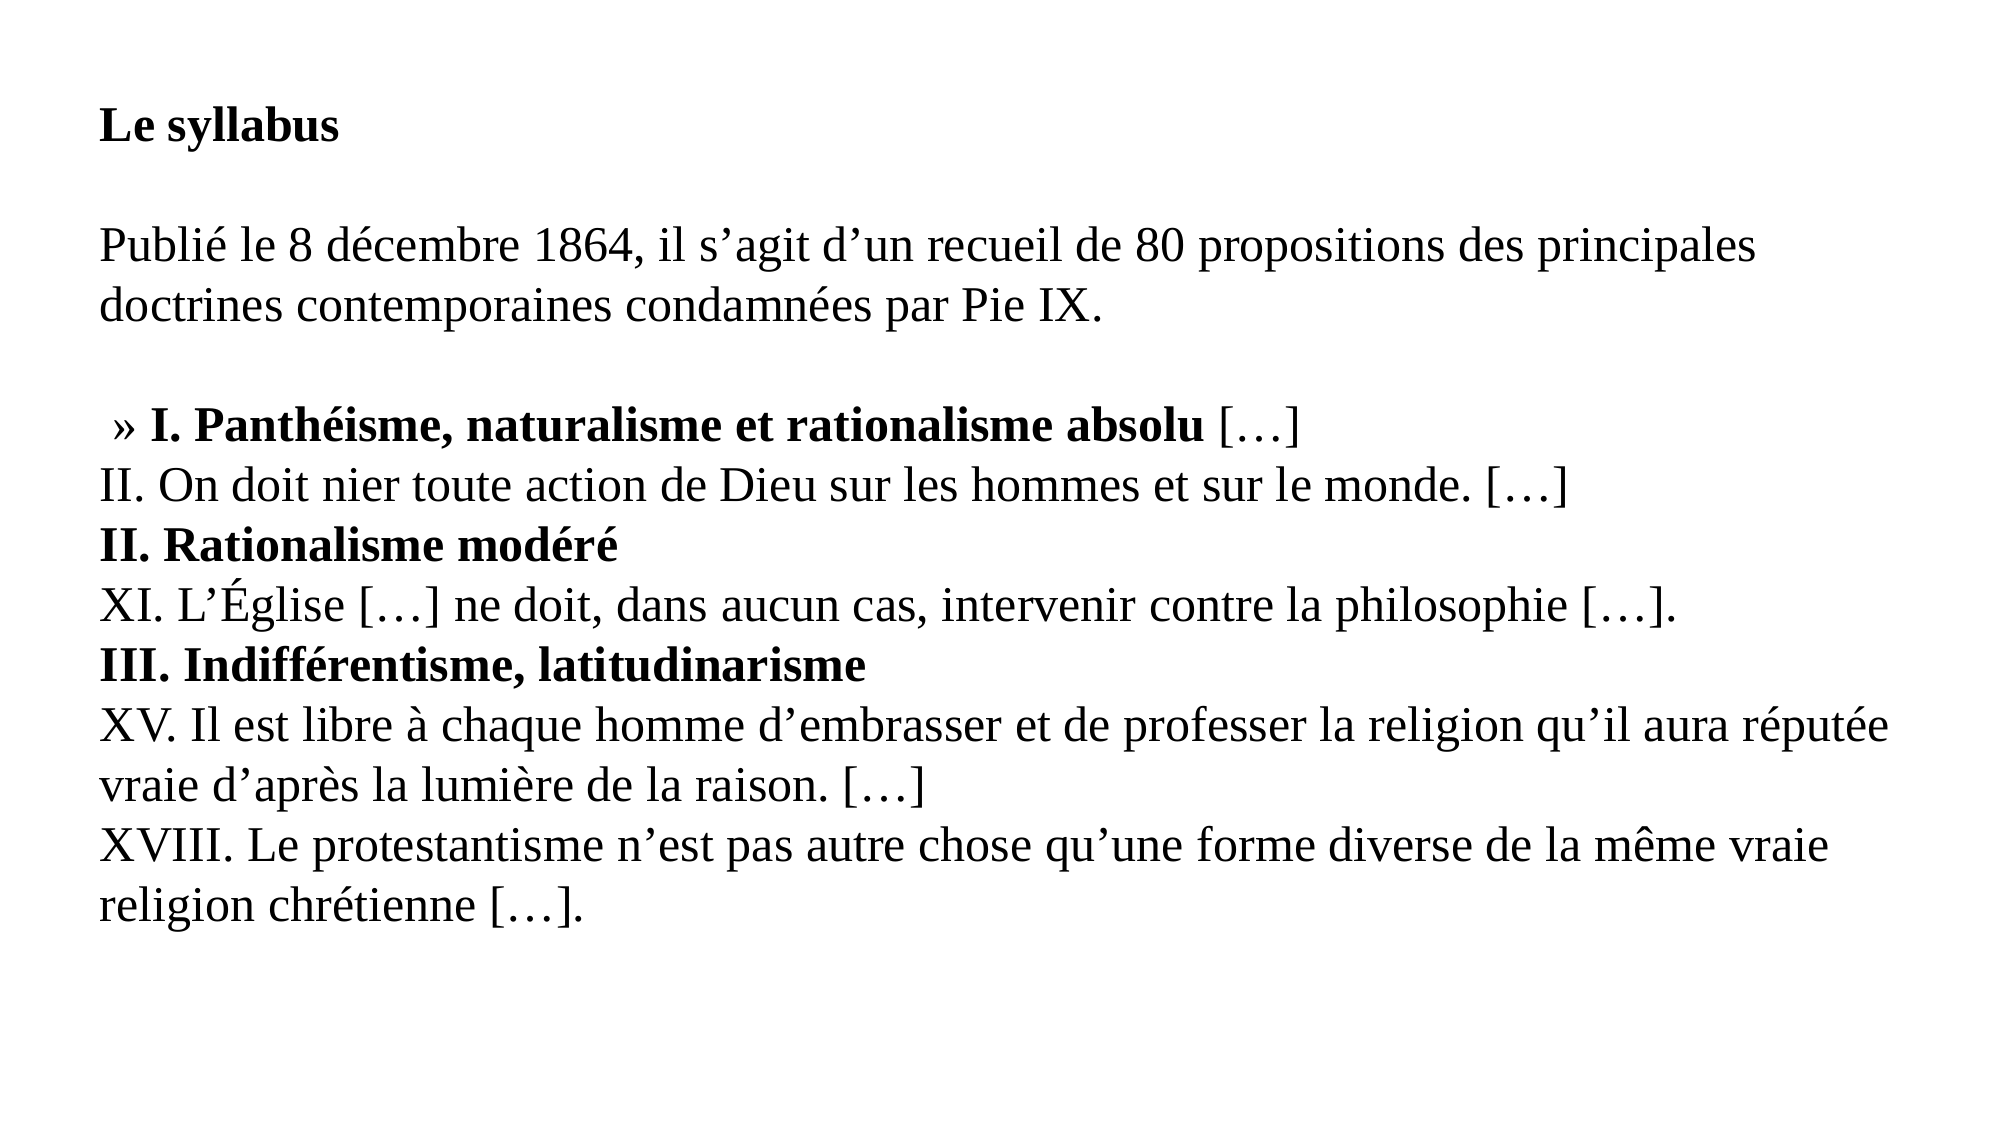

Le syllabus
Publié le 8 décembre 1864, il s’agit d’un recueil de 80 propositions des principales doctrines contemporaines condamnées par Pie IX.
 » I. Panthéisme, naturalisme et rationalisme absolu […]
II. On doit nier toute action de Dieu sur les hommes et sur le monde. […]
II. Rationalisme modéré
XI. L’Église […] ne doit, dans aucun cas, intervenir contre la philosophie […].
III. Indifférentisme, latitudinarisme
XV. Il est libre à chaque homme d’embrasser et de professer la religion qu’il aura réputée vraie d’après la lumière de la raison. […]
XVIII. Le protestantisme n’est pas autre chose qu’une forme diverse de la même vraie religion chrétienne […].